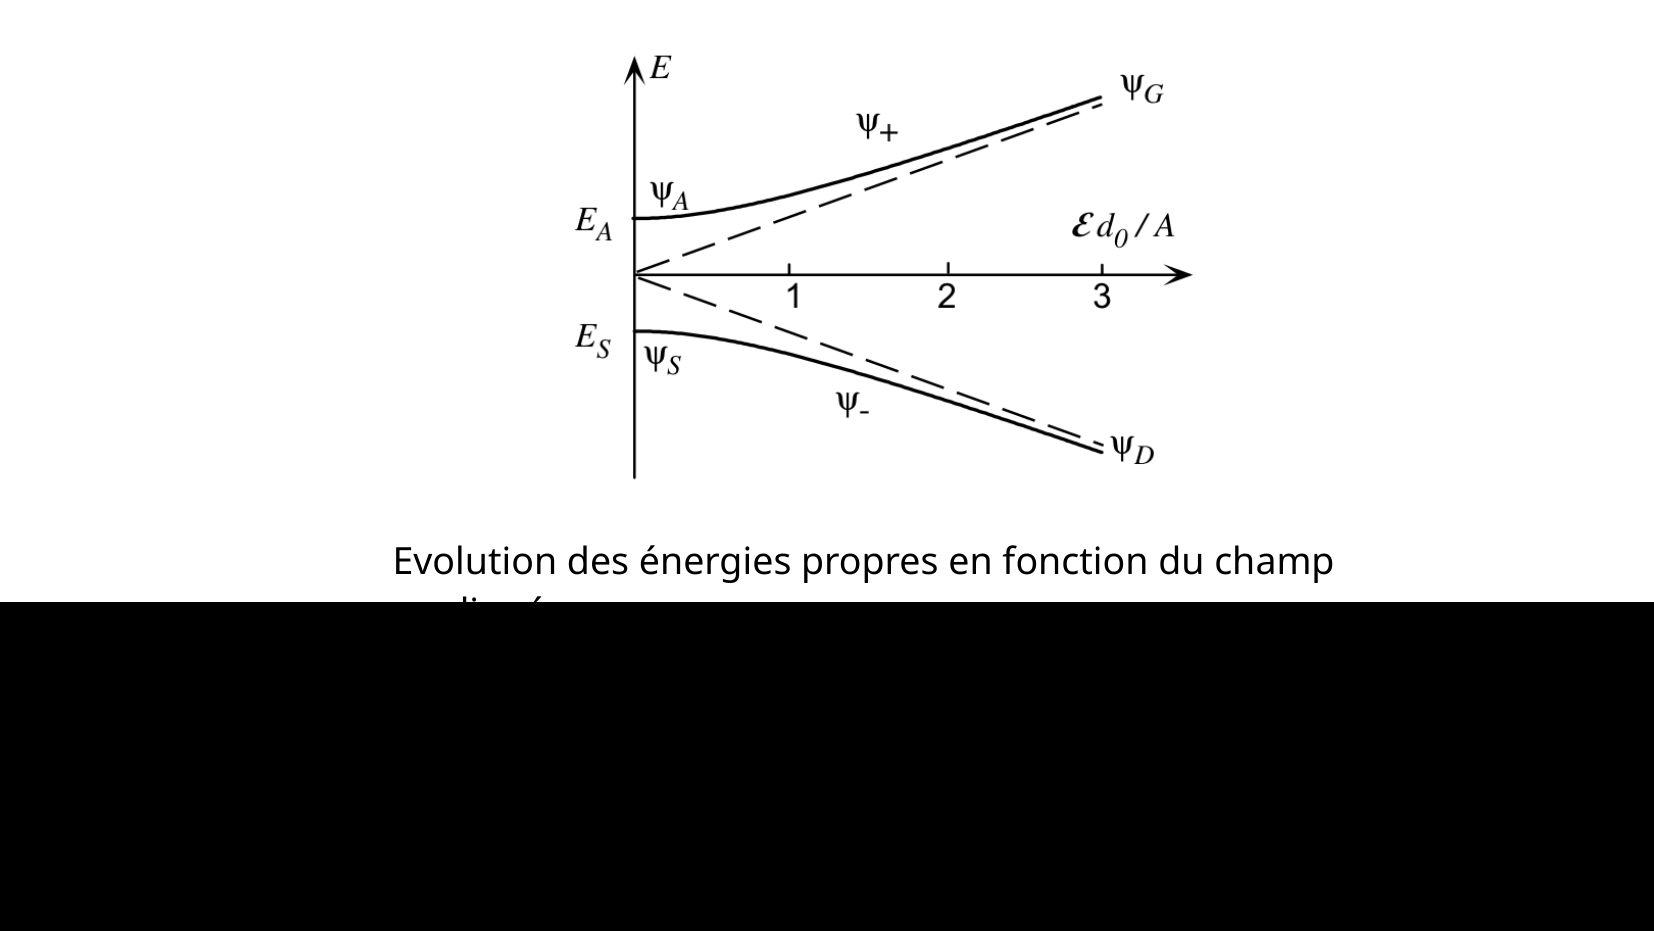

Evolution des énergies propres en fonction du champ appliqué